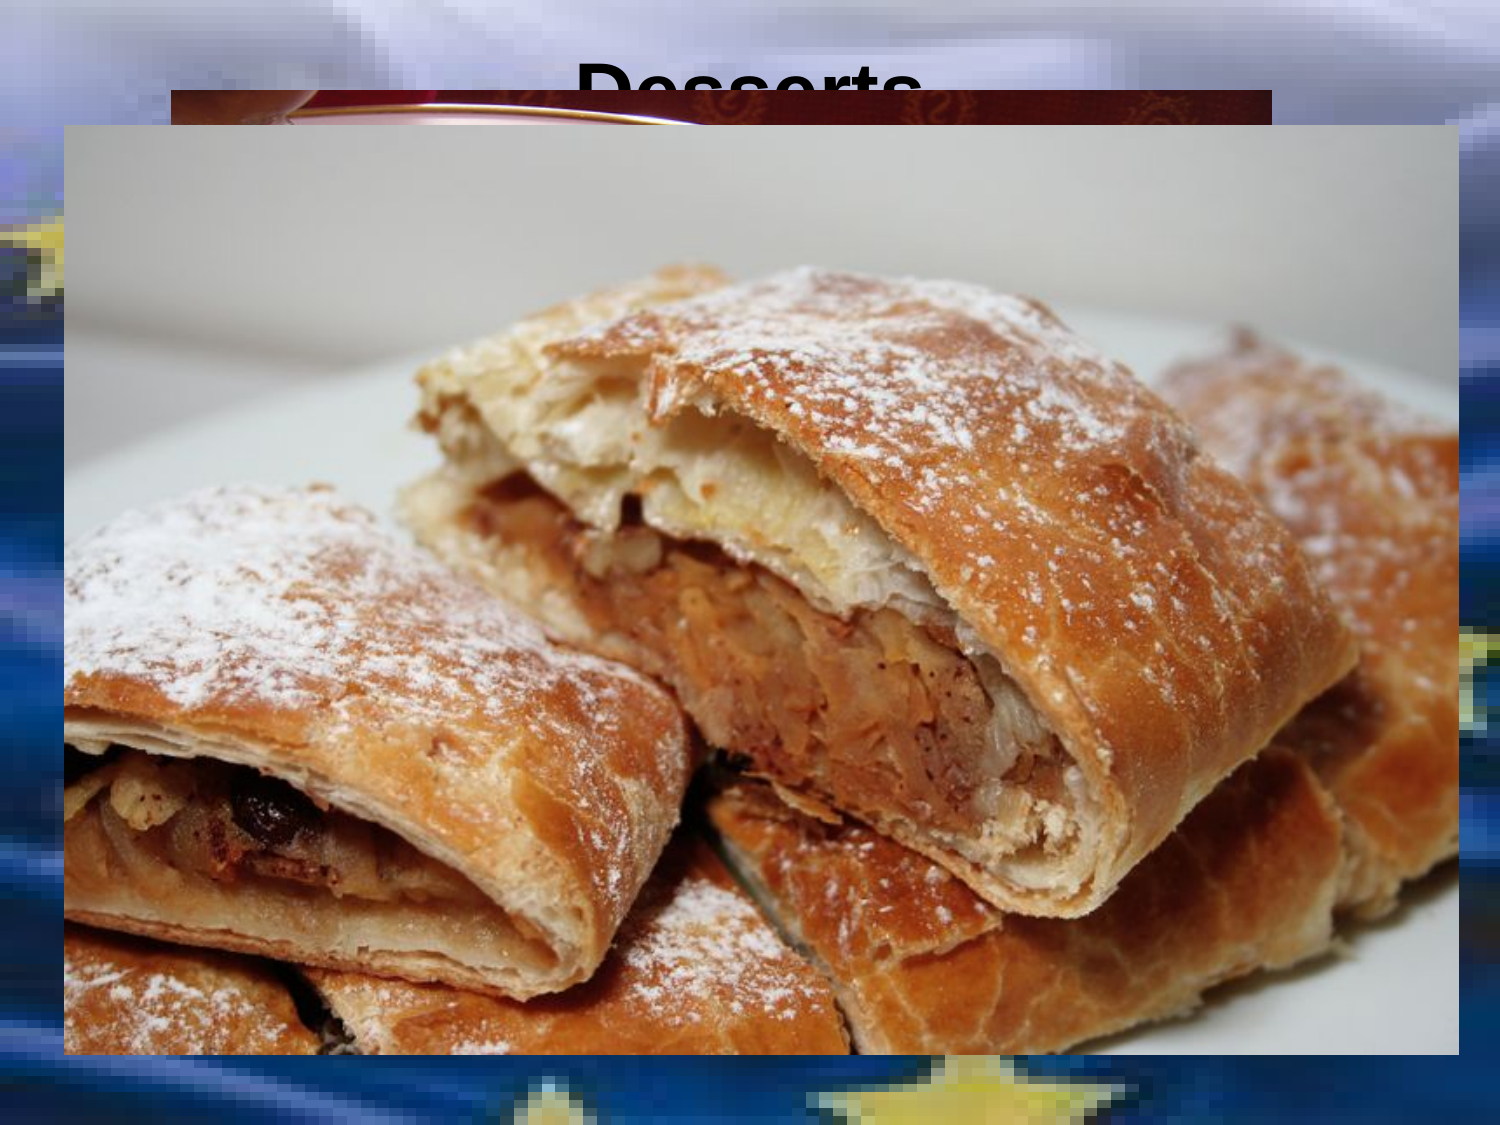

# Desserts
Forêt-Noire
- Bavarois de noisette
- Linzertorte
 pâte sablée amande, confiture framboise, compote de pommes, griottes.
- Sachertorte
 biscuit chocolat, confiture abricot (Autriche)
- Apfelstrudel
 gâteau feuilleté pommes, raisins, cannelle.
- Zwetschkenkäsekuchen gâteau au fromage blanc et aux quetsches.